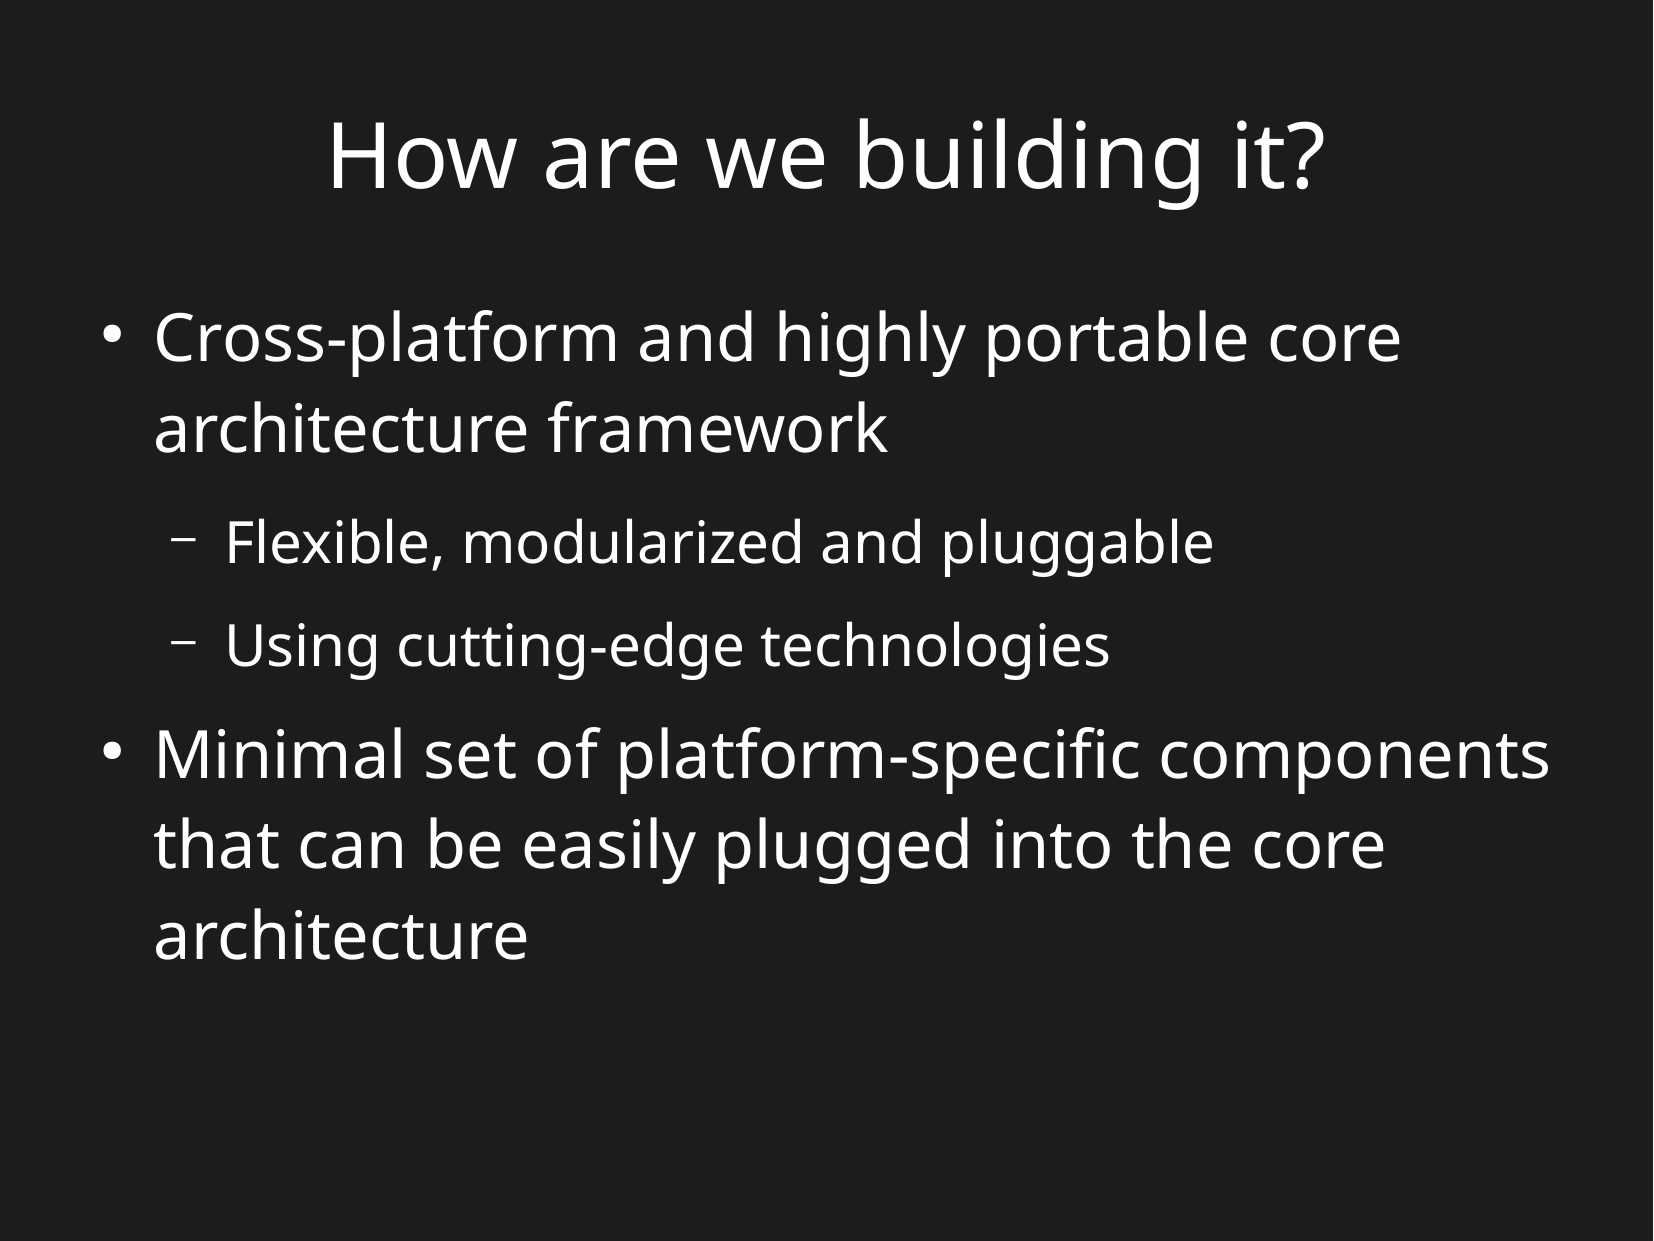

# How are we building it?
Cross-platform and highly portable core architecture framework
Flexible, modularized and pluggable
Using cutting-edge technologies
Minimal set of platform-specific components that can be easily plugged into the core architecture